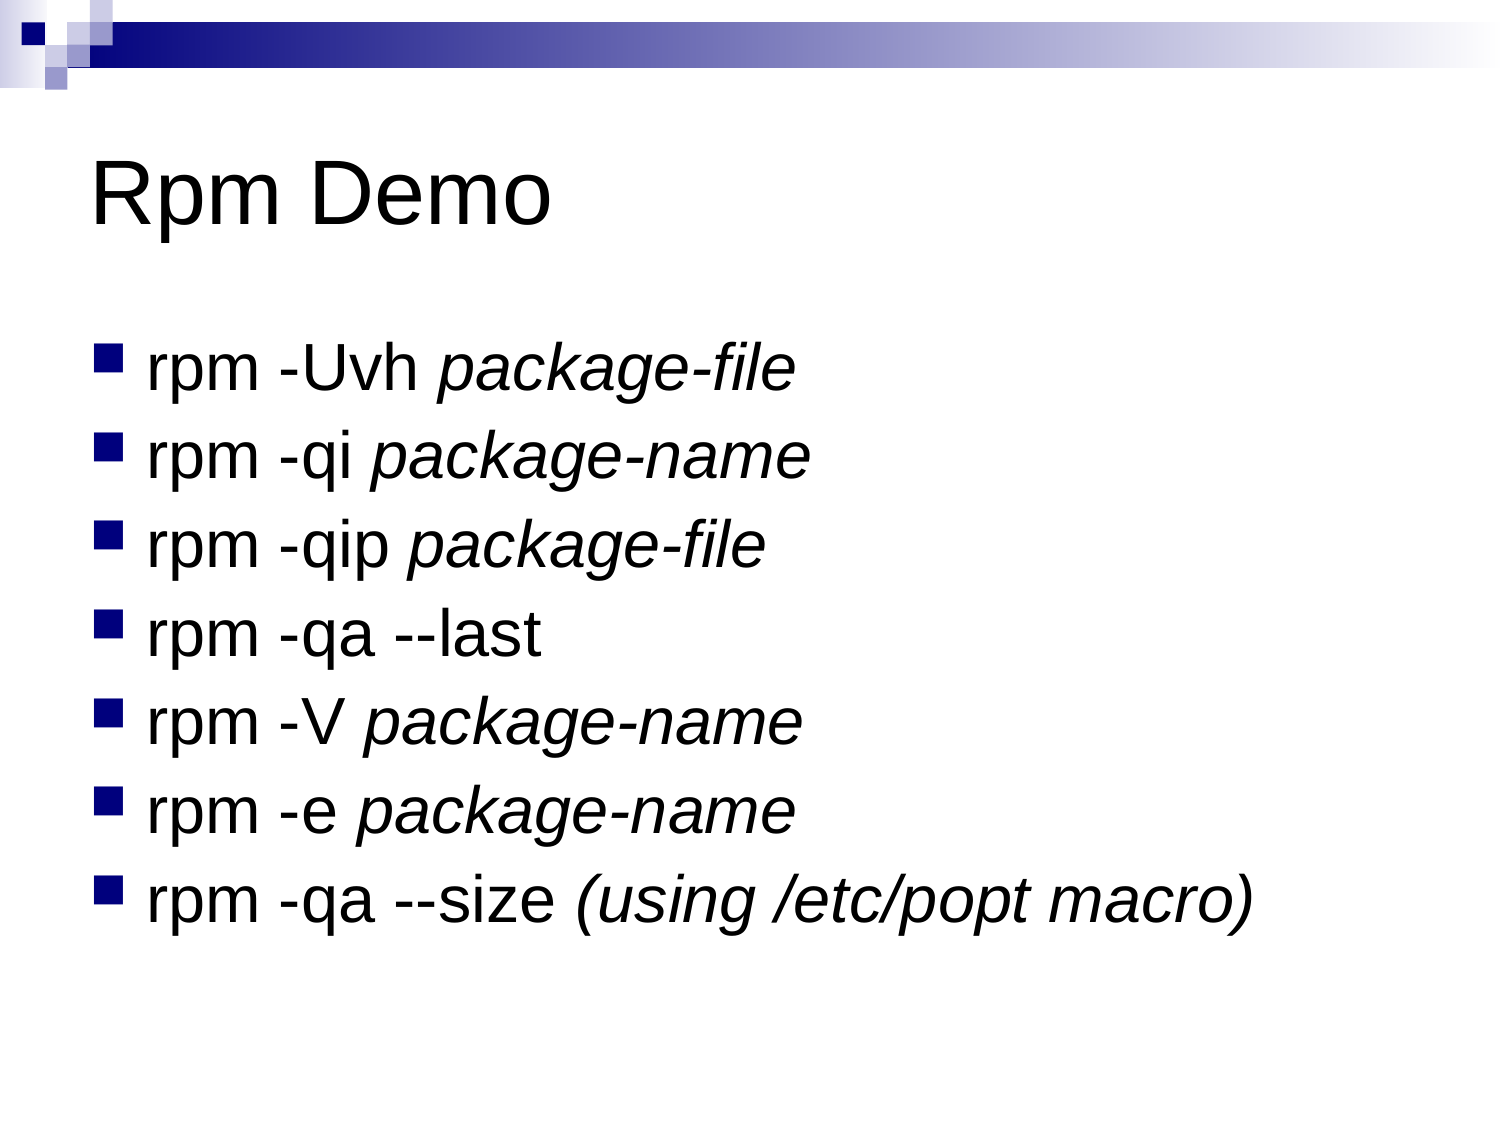

# Rpm Demo
rpm -Uvh package-file
rpm -qi package-name
rpm -qip package-file
rpm -qa --last
rpm -V package-name
rpm -e package-name
rpm -qa --size (using /etc/popt macro)